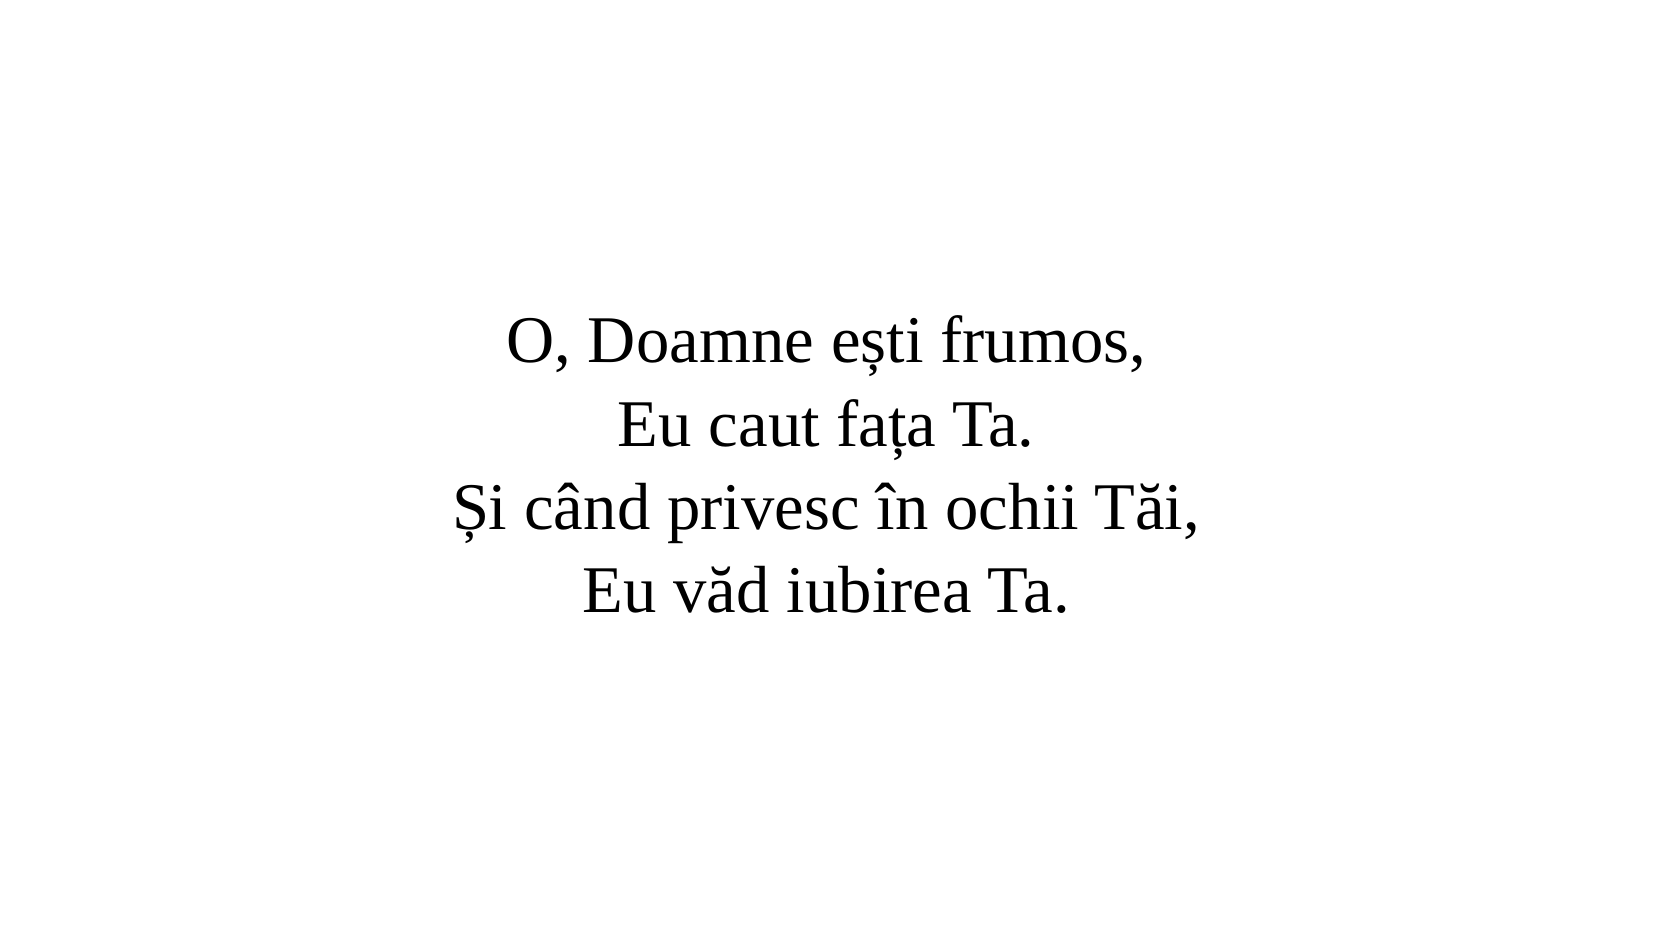

# O, Doamne ești frumos,
Eu caut fața Ta.
Și când privesc în ochii Tăi,
Eu văd iubirea Ta.